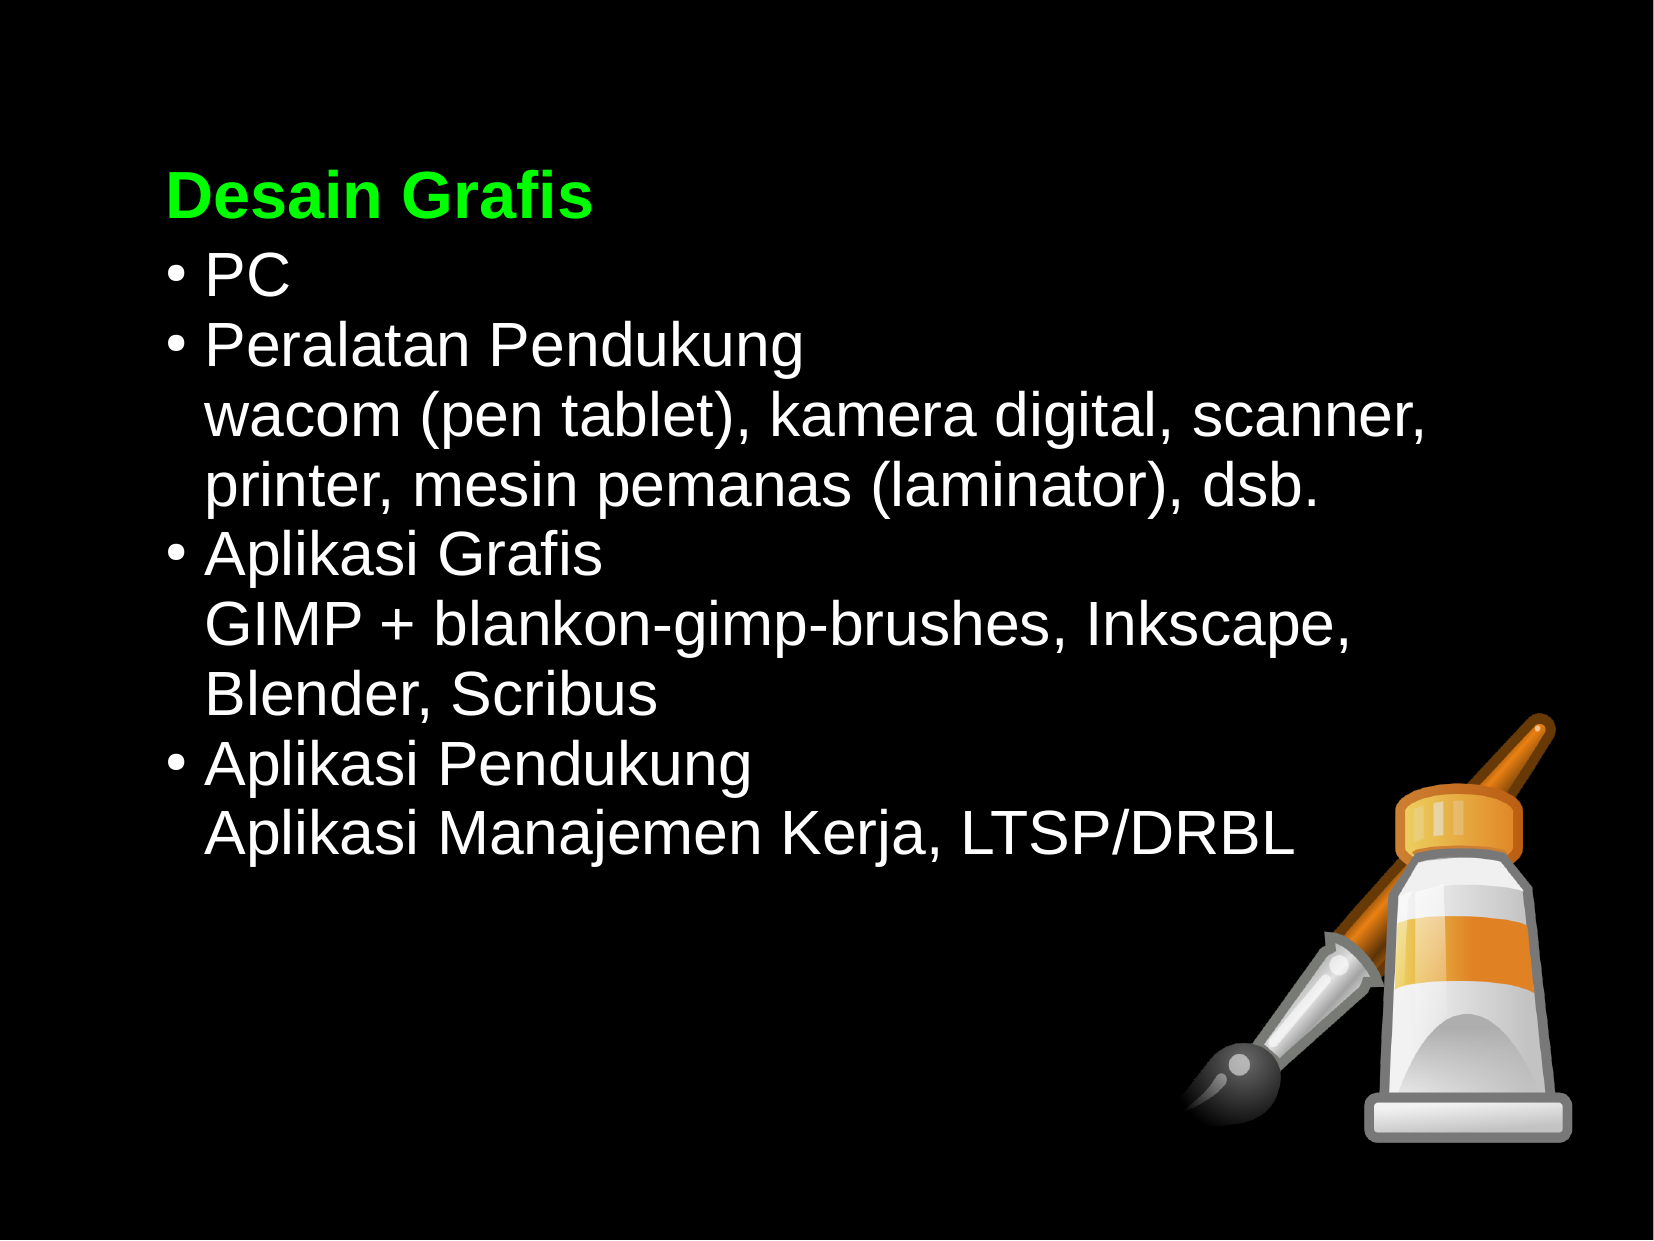

Desain Grafis
 PC
 Peralatan Pendukung
 wacom (pen tablet), kamera digital, scanner,
 printer, mesin pemanas (laminator), dsb.
 Aplikasi Grafis
 GIMP + blankon-gimp-brushes, Inkscape,
 Blender, Scribus
 Aplikasi Pendukung
 Aplikasi Manajemen Kerja, LTSP/DRBL